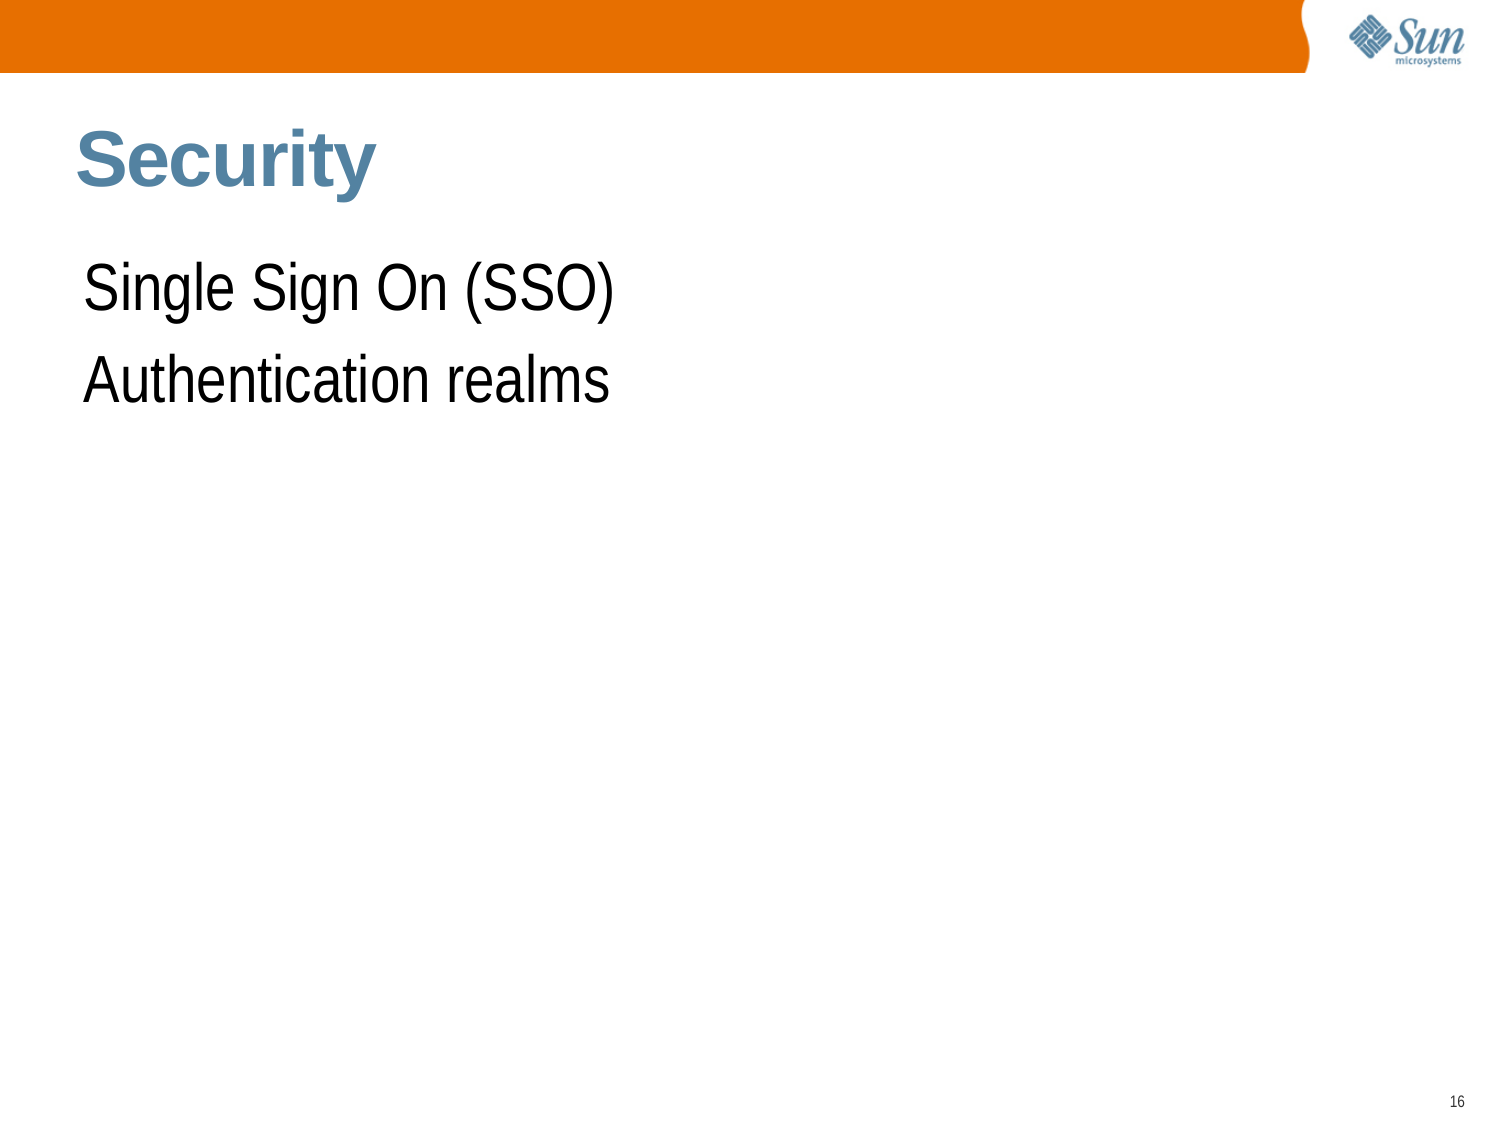

# Security
Single Sign On (SSO)
Authentication realms